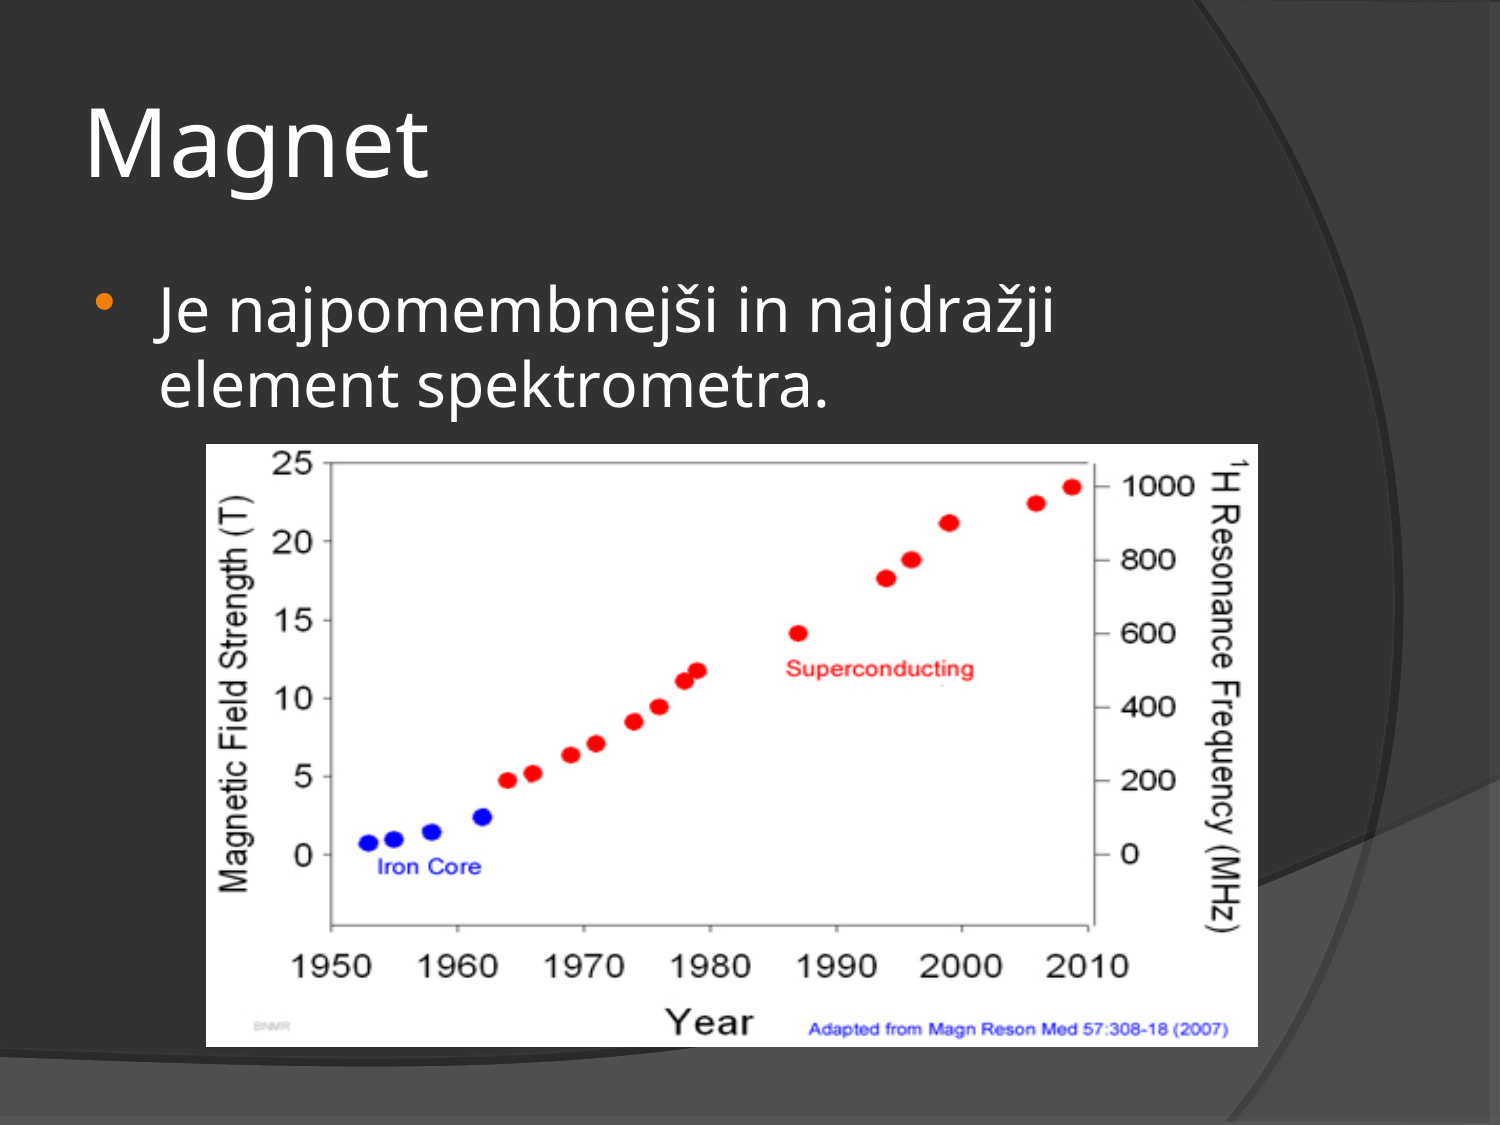

# Magnet
Je najpomembnejši in najdražji element spektrometra.